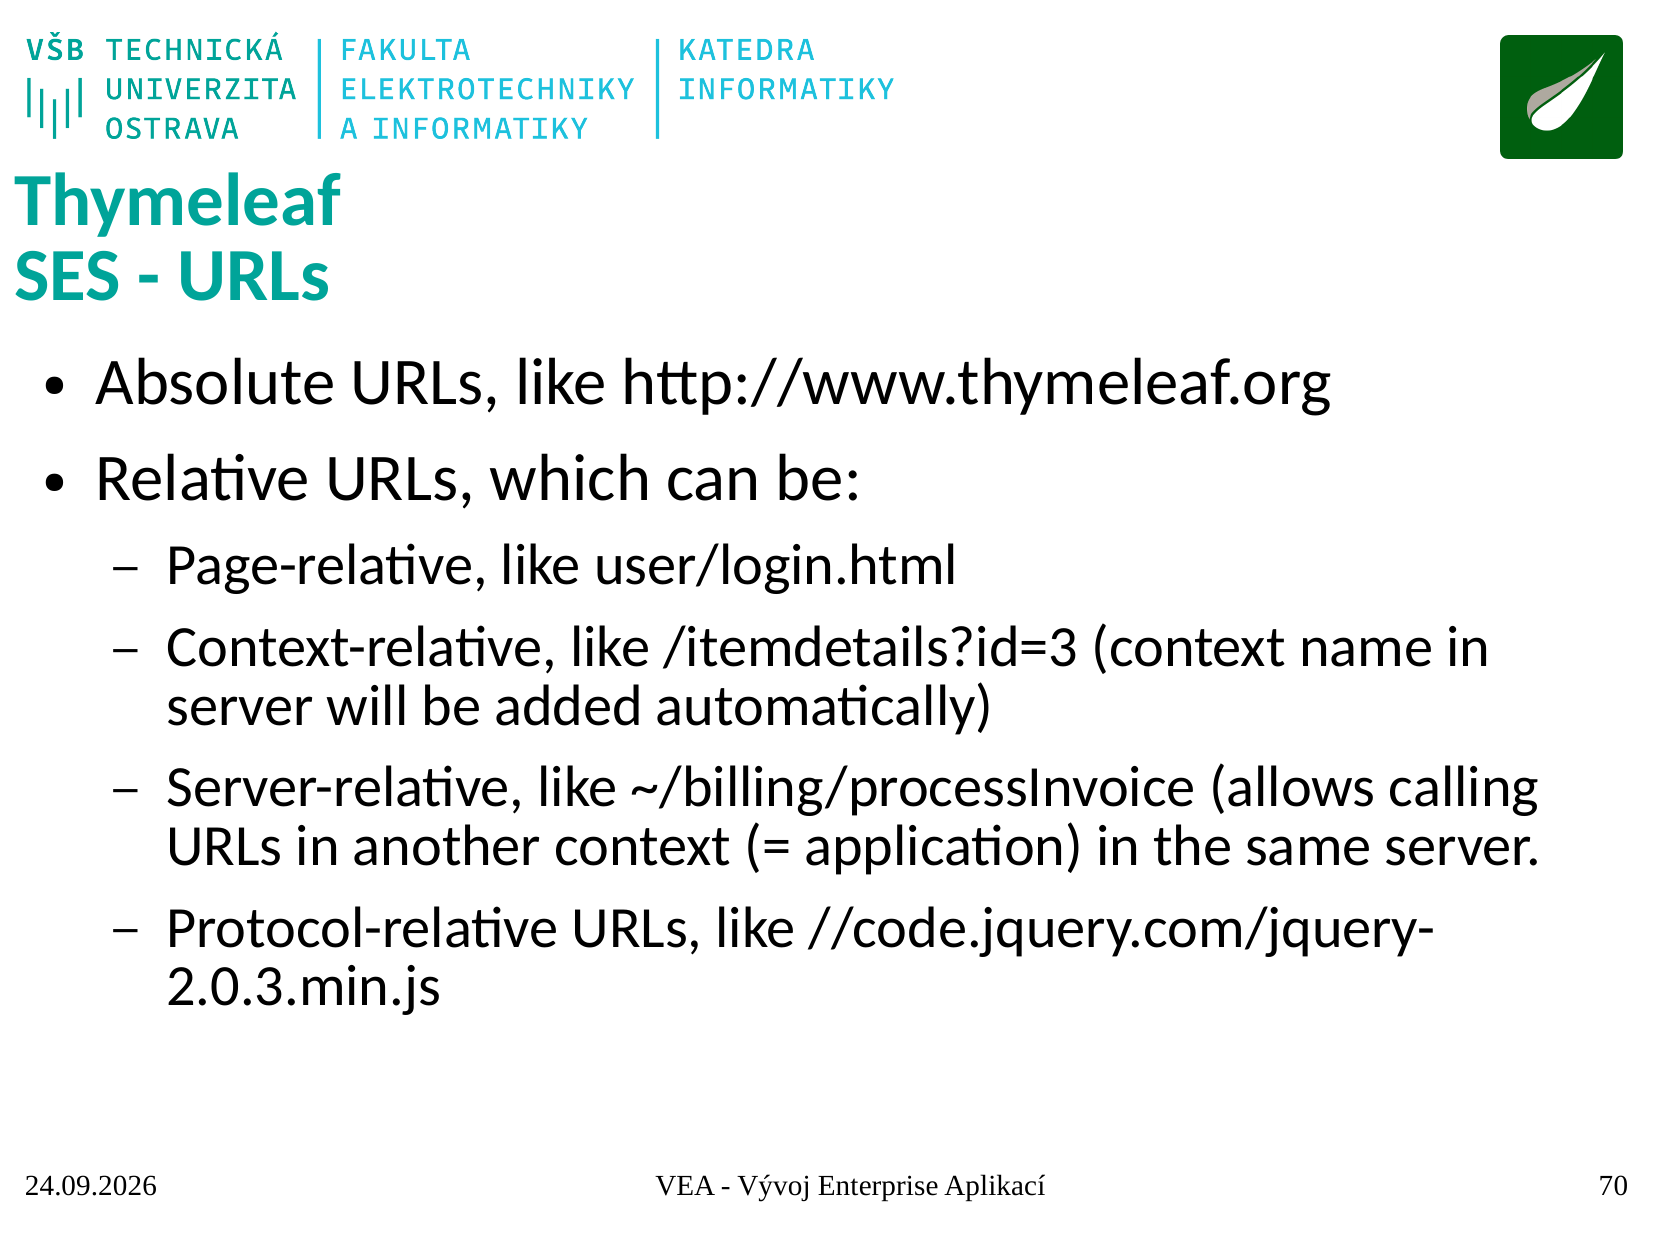

Thymeleaf
SES - URLs
# Absolute URLs, like http://www.thymeleaf.org
Relative URLs, which can be:
Page-relative, like user/login.html
Context-relative, like /itemdetails?id=3 (context name in server will be added automatically)
Server-relative, like ~/billing/processInvoice (allows calling URLs in another context (= application) in the same server.
Protocol-relative URLs, like //code.jquery.com/jquery-2.0.3.min.js
VEA - Vývoj Enterprise Aplikací
70